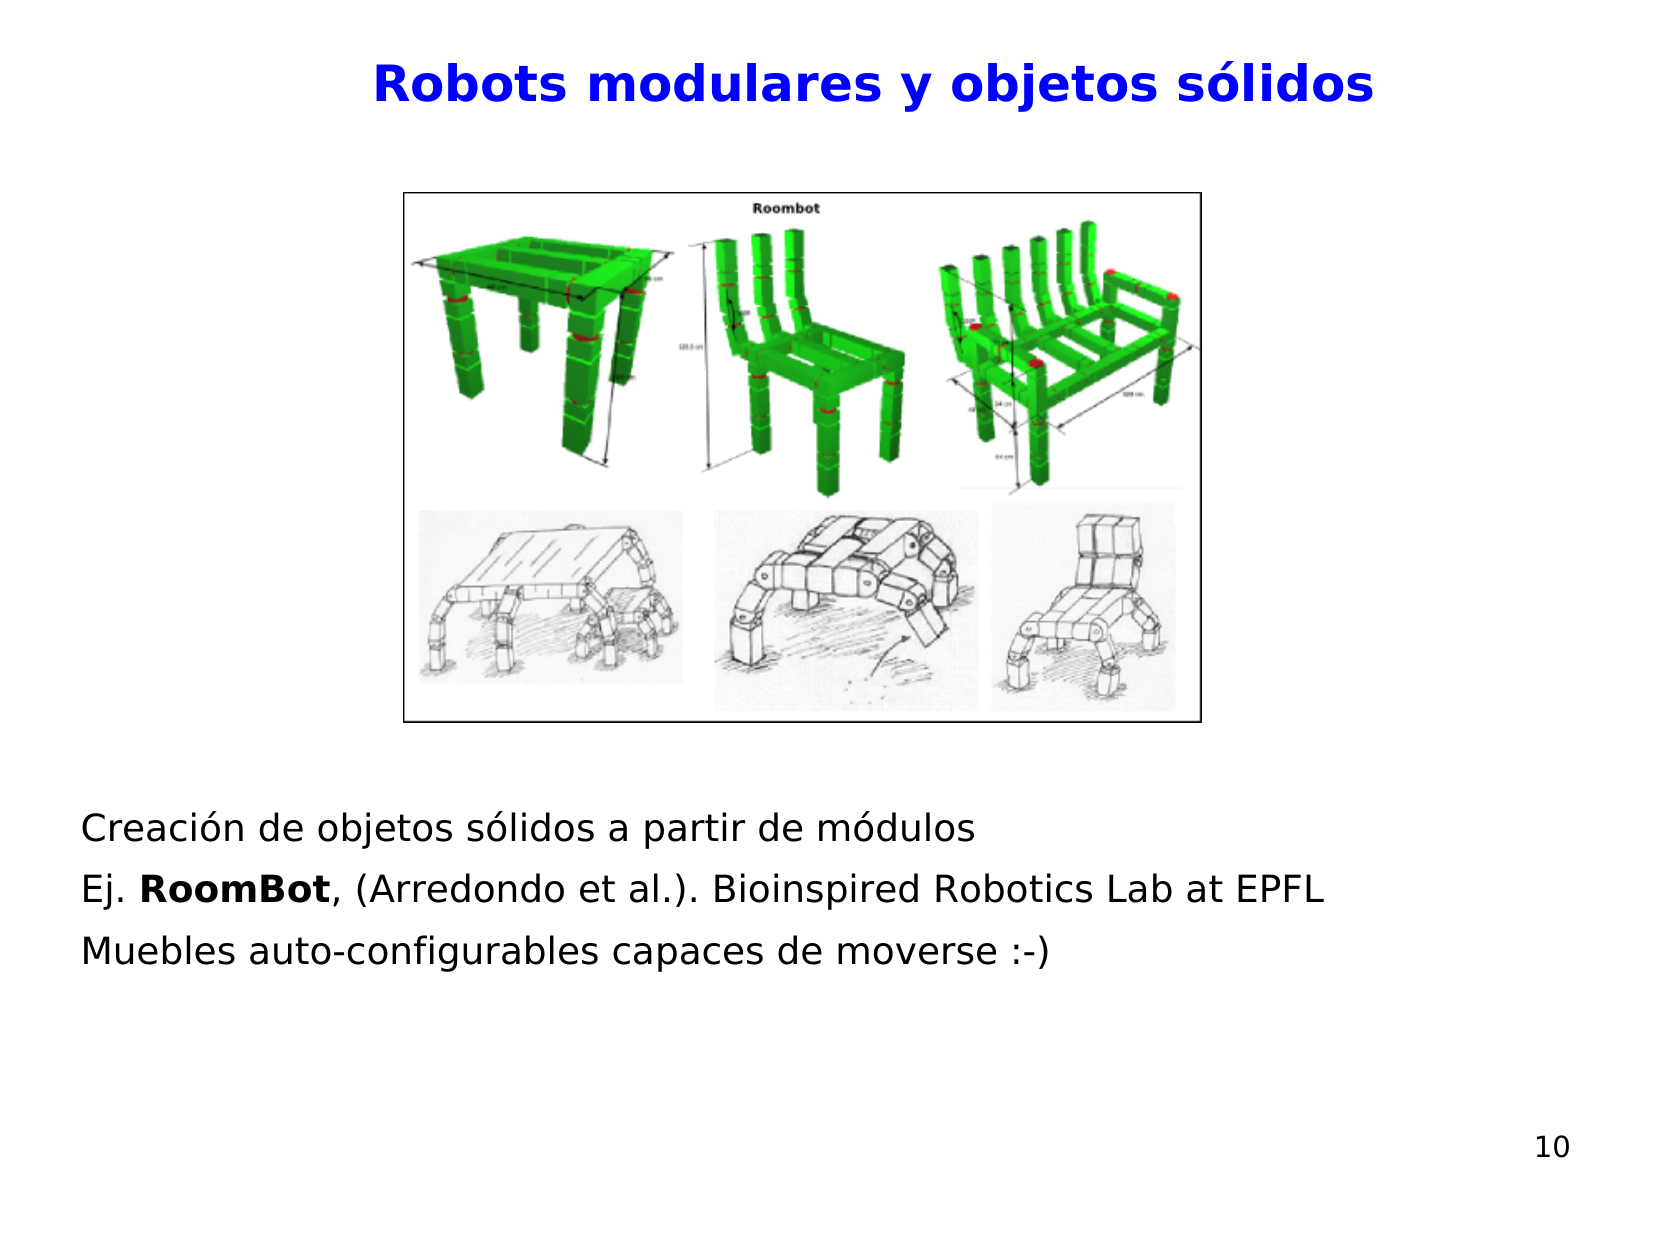

Robots modulares y objetos sólidos
 Creación de objetos sólidos a partir de módulos
 Ej. RoomBot, (Arredondo et al.). Bioinspired Robotics Lab at EPFL
 Muebles auto-configurables capaces de moverse :-)
10